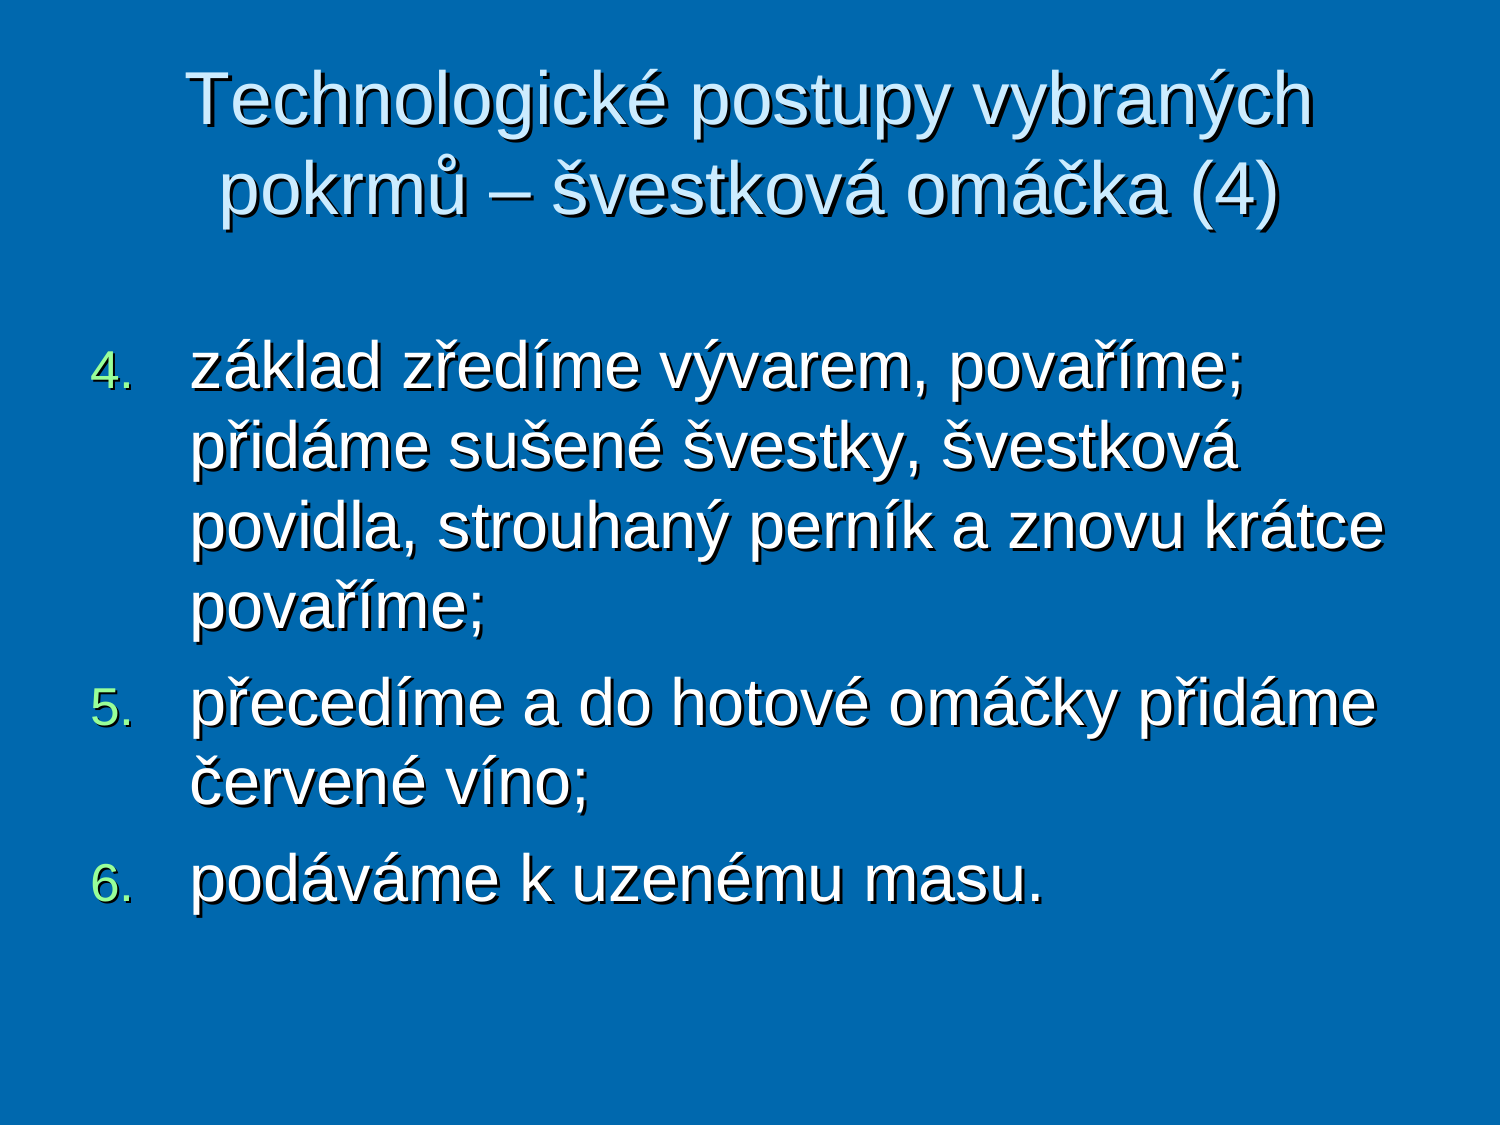

# Technologické postupy vybraných pokrmů – švestková omáčka (4)
základ zředíme vývarem, povaříme; přidáme sušené švestky, švestková povidla, strouhaný perník a znovu krátce povaříme;
přecedíme a do hotové omáčky přidáme červené víno;
podáváme k uzenému masu.